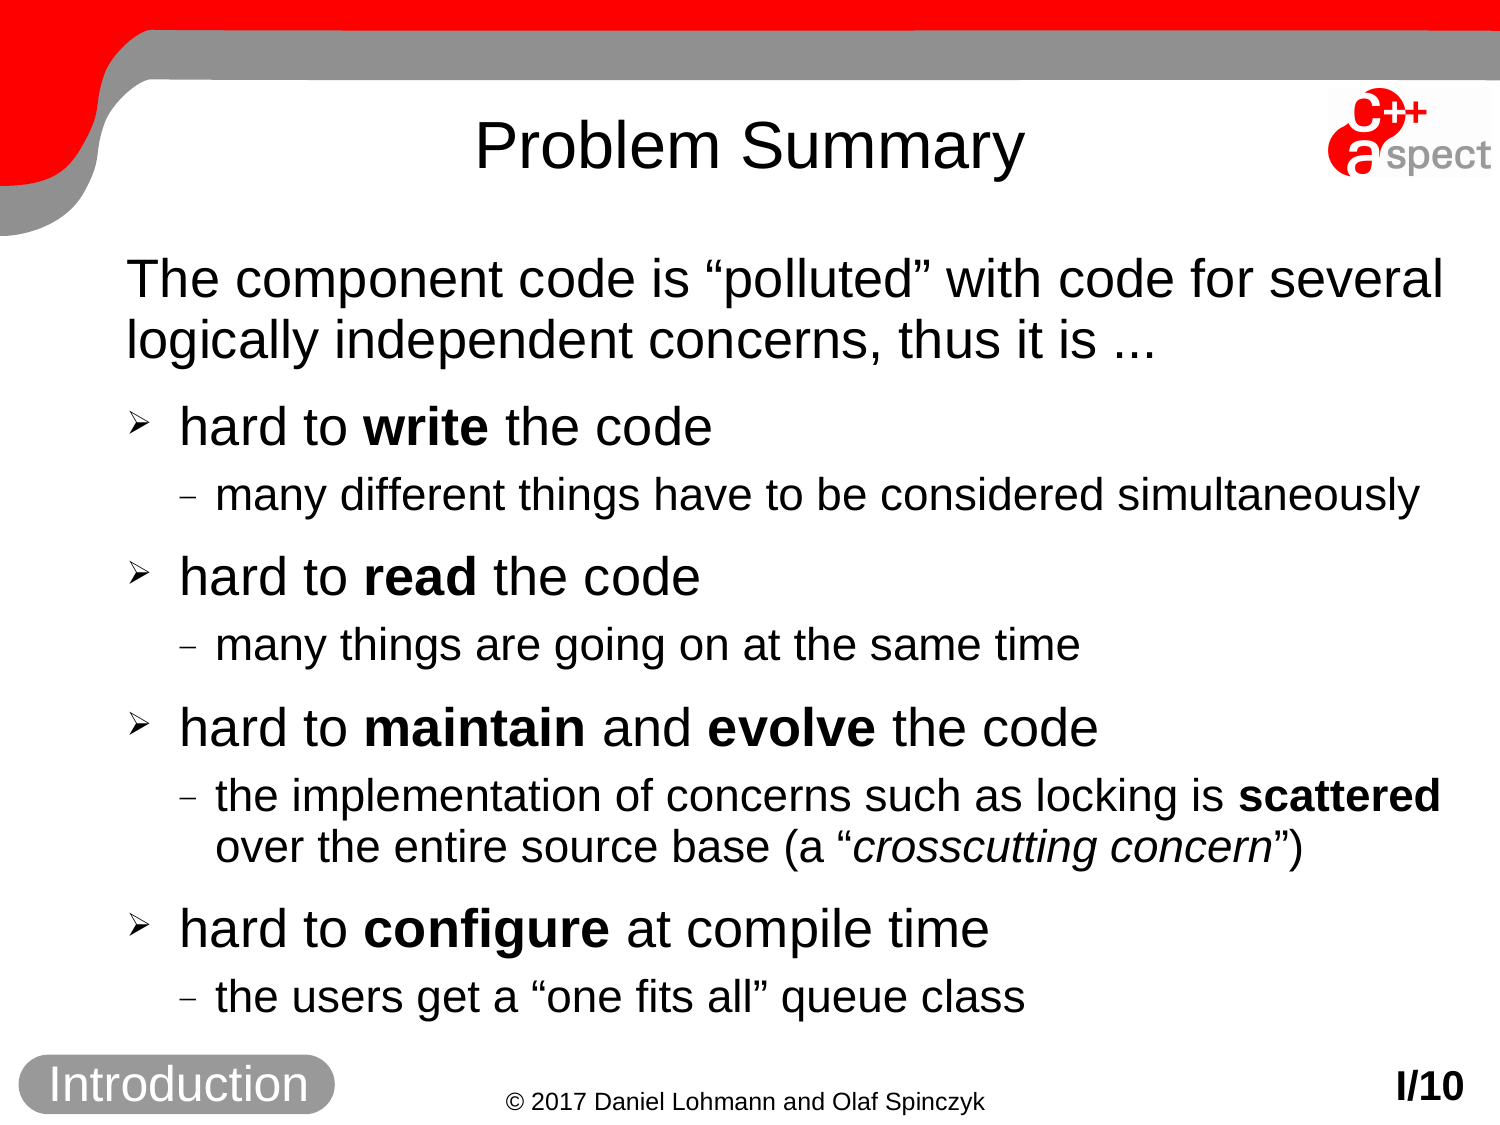

# Problem Summary
The component code is “polluted” with code for several logically independent concerns, thus it is ...
hard to write the code
many different things have to be considered simultaneously
hard to read the code
many things are going on at the same time
hard to maintain and evolve the code
the implementation of concerns such as locking is scattered over the entire source base (a “crosscutting concern”)
hard to configure at compile time
the users get a “one fits all” queue class